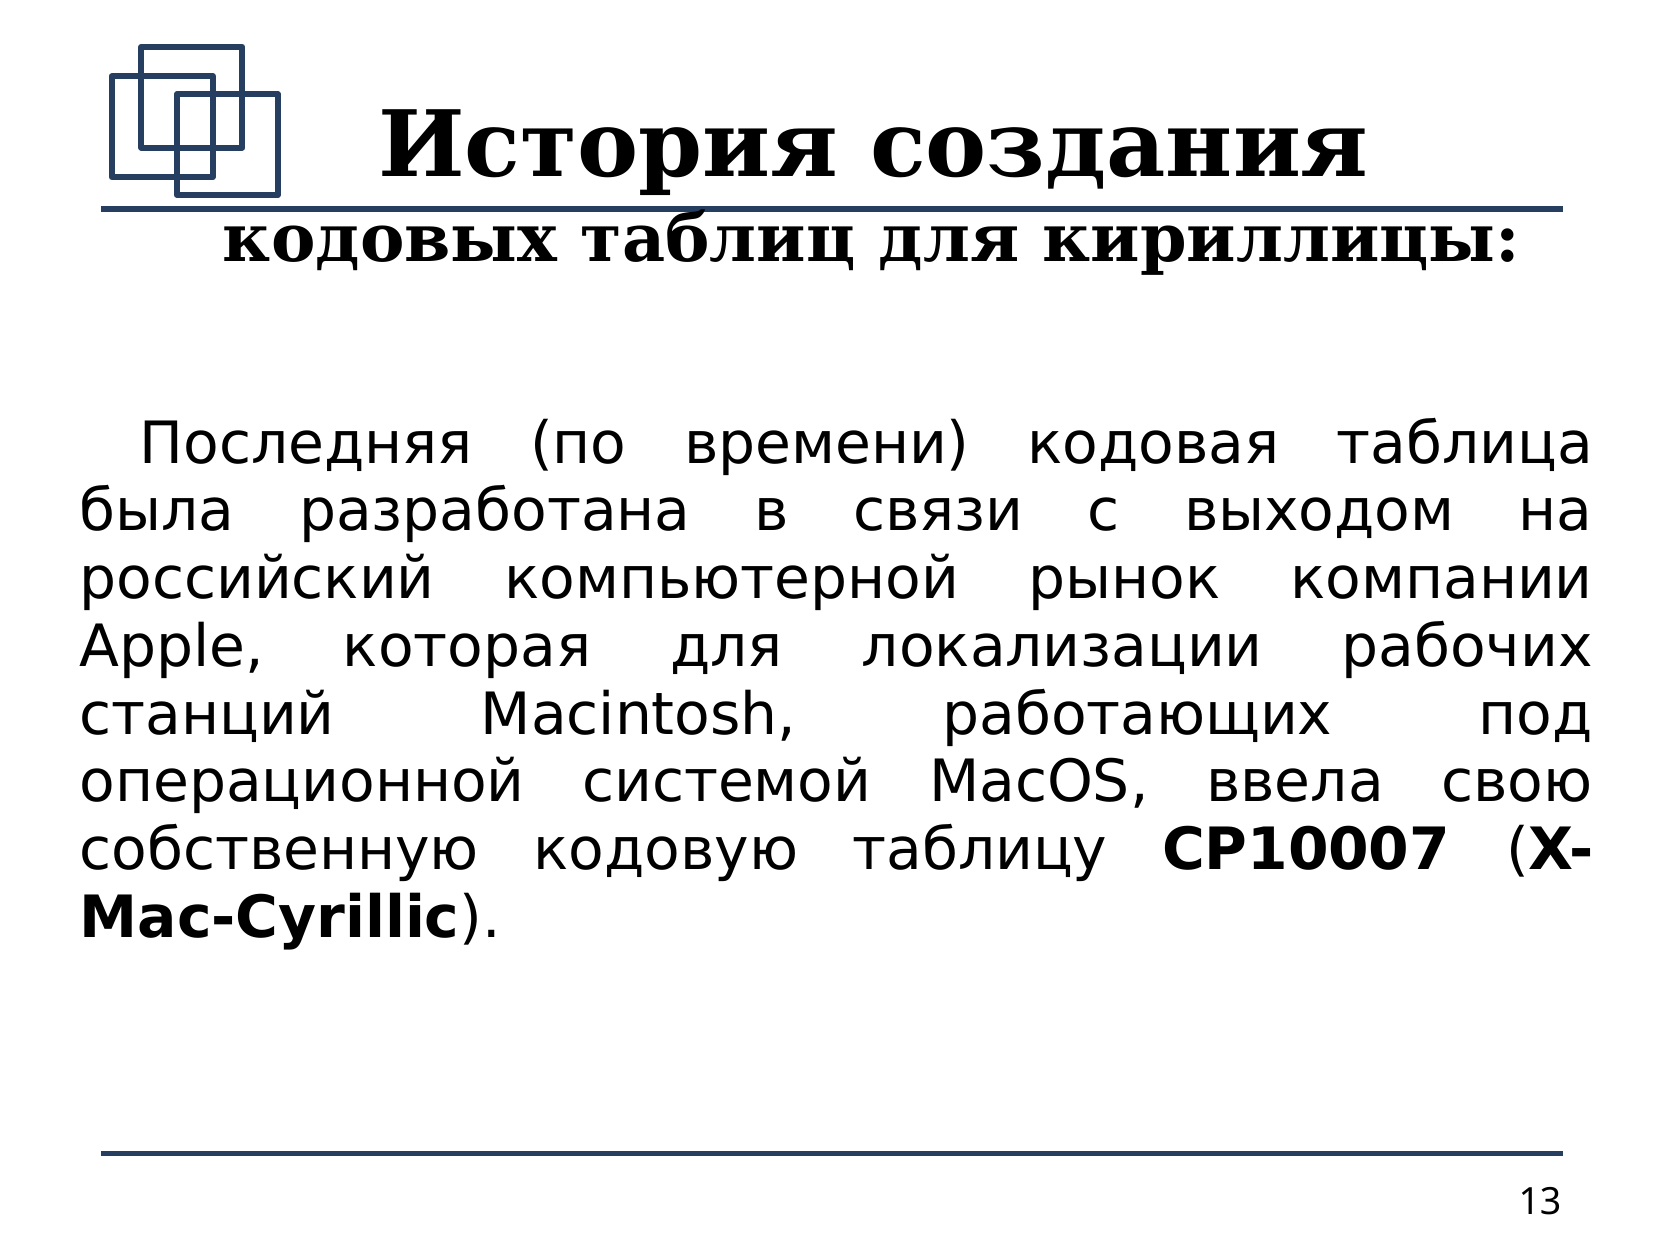

# История создания кодовых таблиц для кириллицы:
Последняя (по времени) кодовая таблица была разработана в связи с выходом на российский компьютерной рынок компании Apple, которая для локализации рабочих станций Macintosh, работающих под операционной системой MacOS, ввела свою собственную кодовую таблицу CP10007 (X-Mac-Cyrillic).